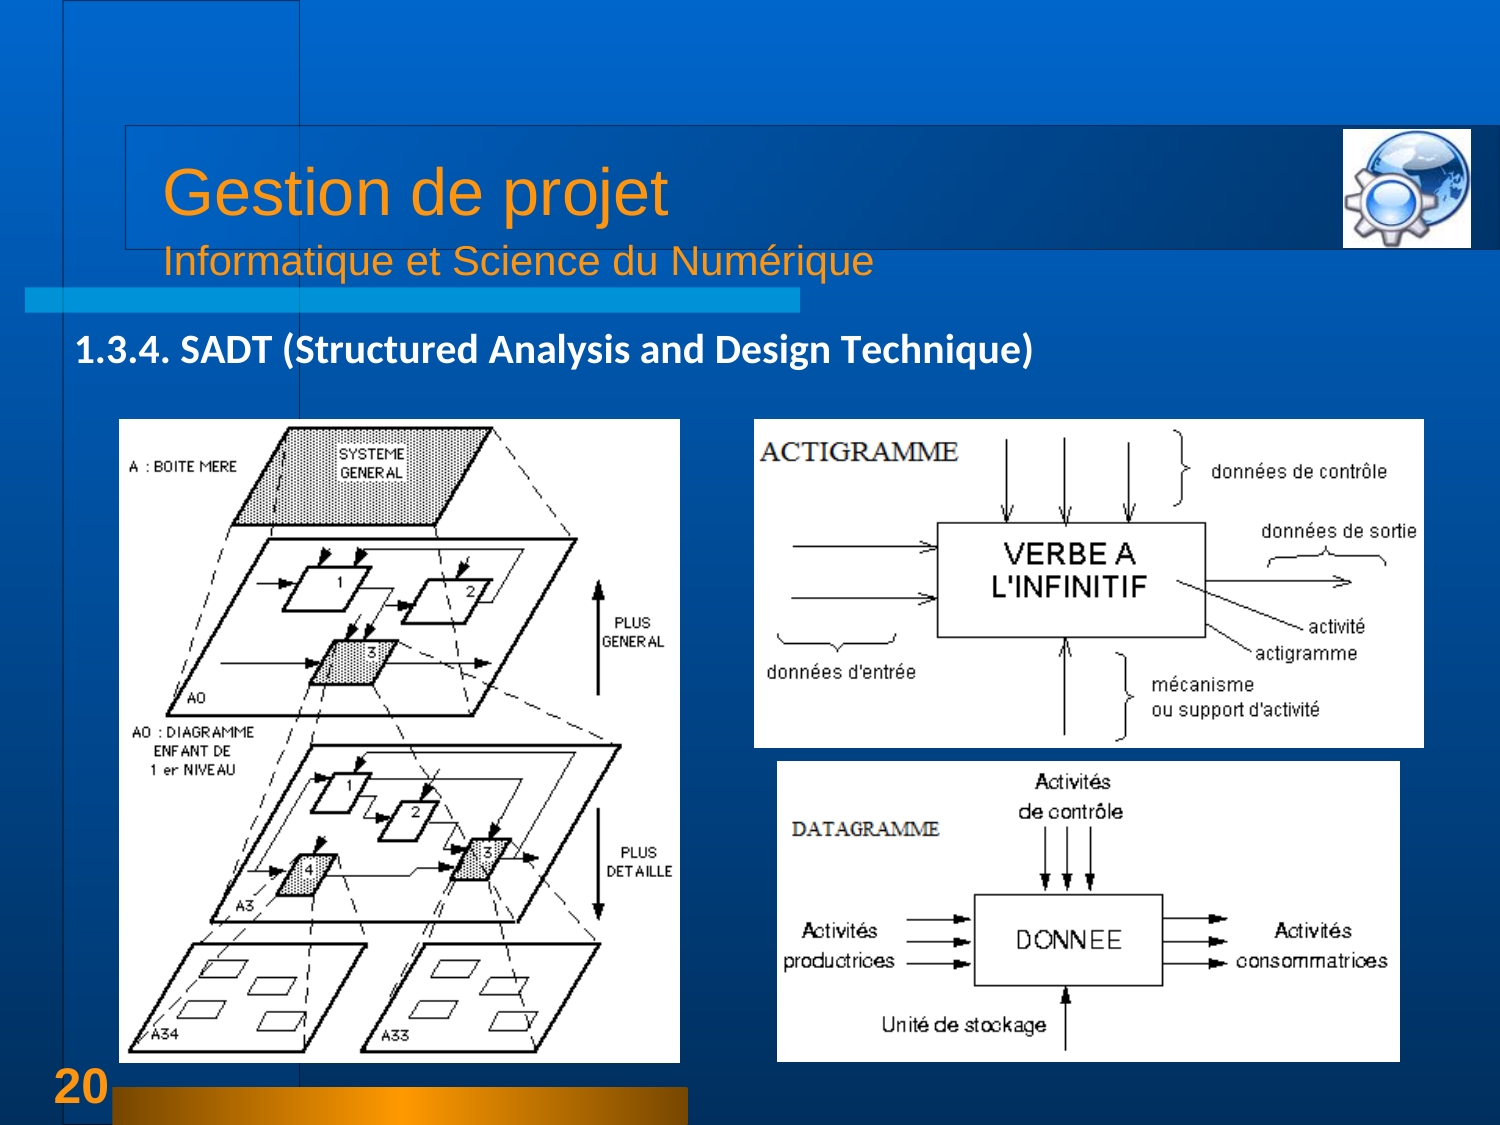

1.3.4. SADT (Structured Analysis and Design Technique)